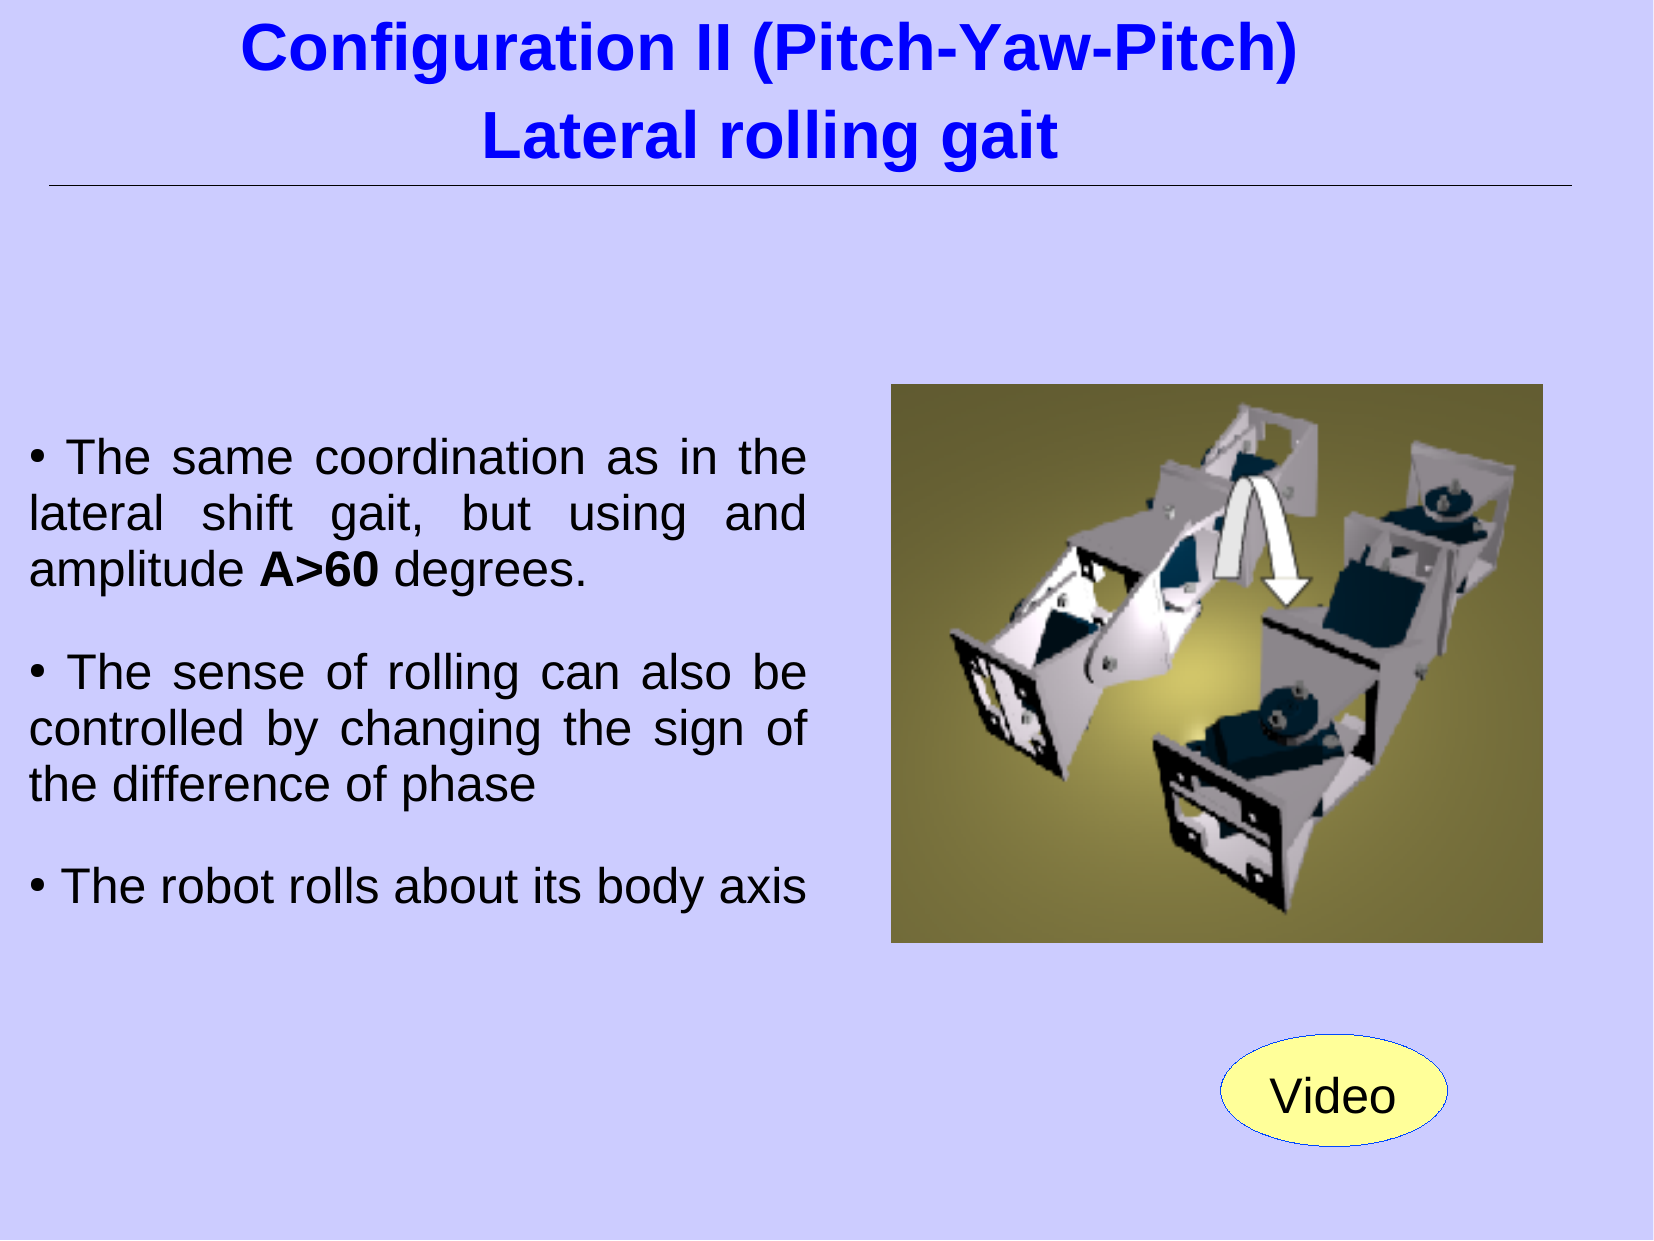

# Configuration II (Pitch-Yaw-Pitch) Lateral rolling gait
 The same coordination as in the lateral shift gait, but using and amplitude A>60 degrees.
 The sense of rolling can also be controlled by changing the sign of the difference of phase
 The robot rolls about its body axis
Video